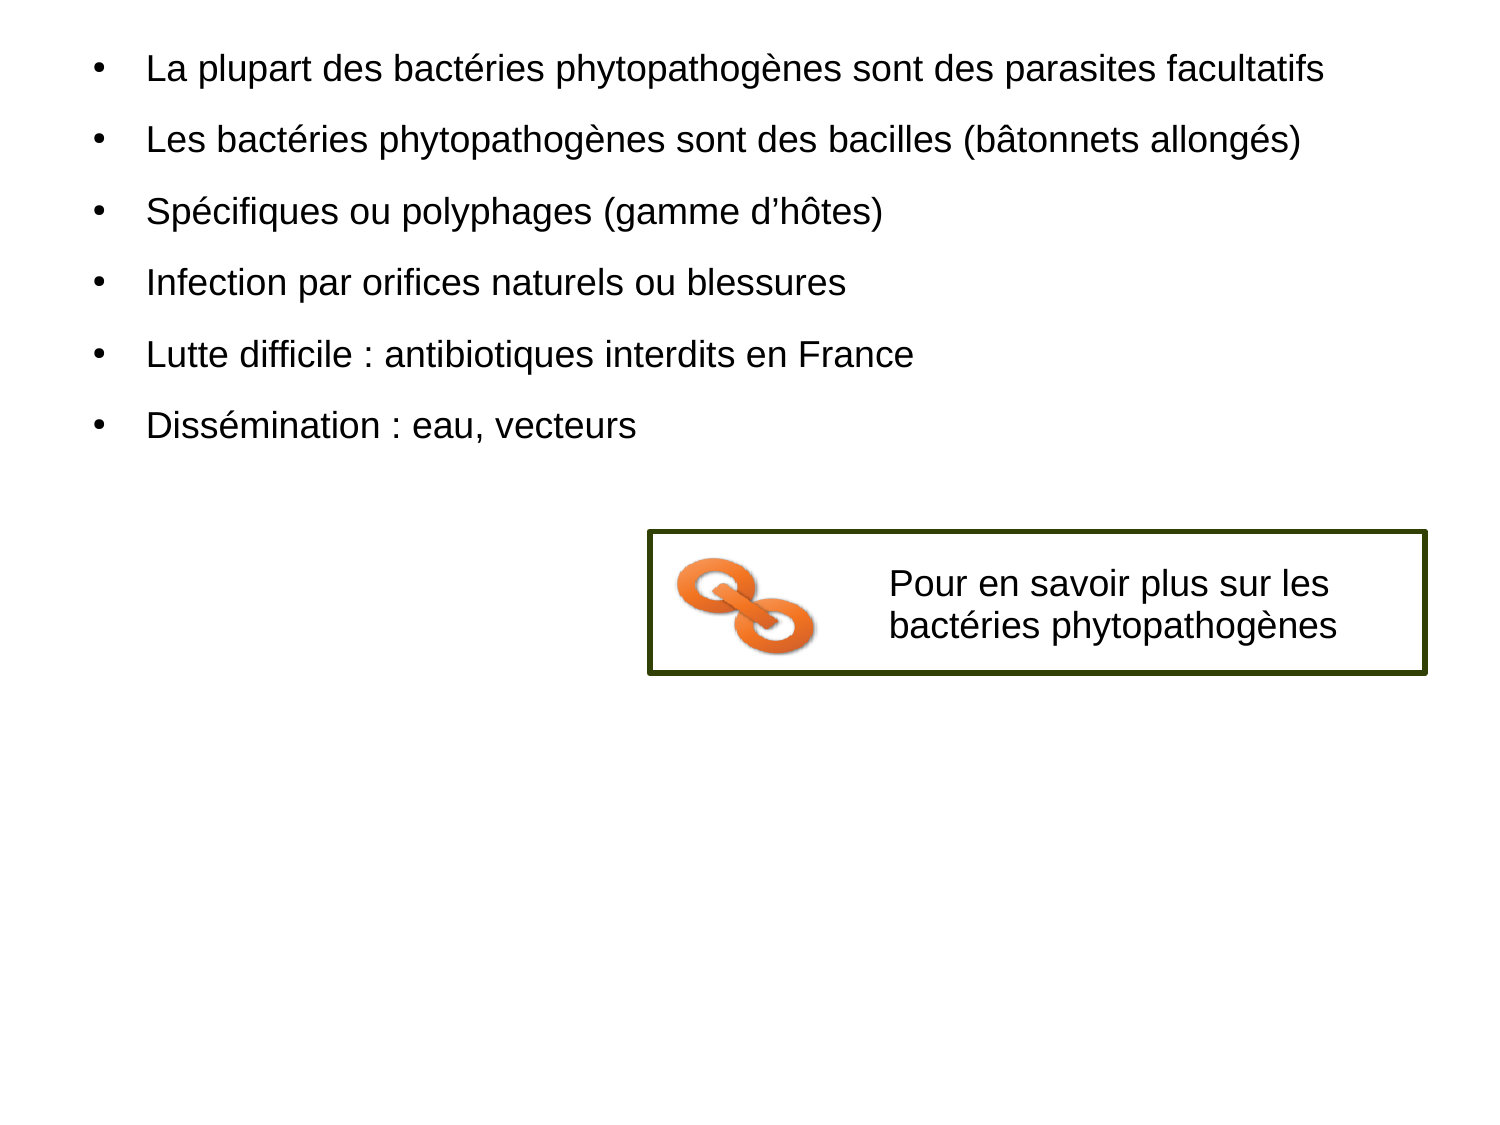

# La plupart des bactéries phytopathogènes sont des parasites facultatifs
Les bactéries phytopathogènes sont des bacilles (bâtonnets allongés)
Spécifiques ou polyphages (gamme d’hôtes)
Infection par orifices naturels ou blessures
Lutte difficile : antibiotiques interdits en France
Dissémination : eau, vecteurs
Pour en savoir plus sur les bactéries phytopathogènes